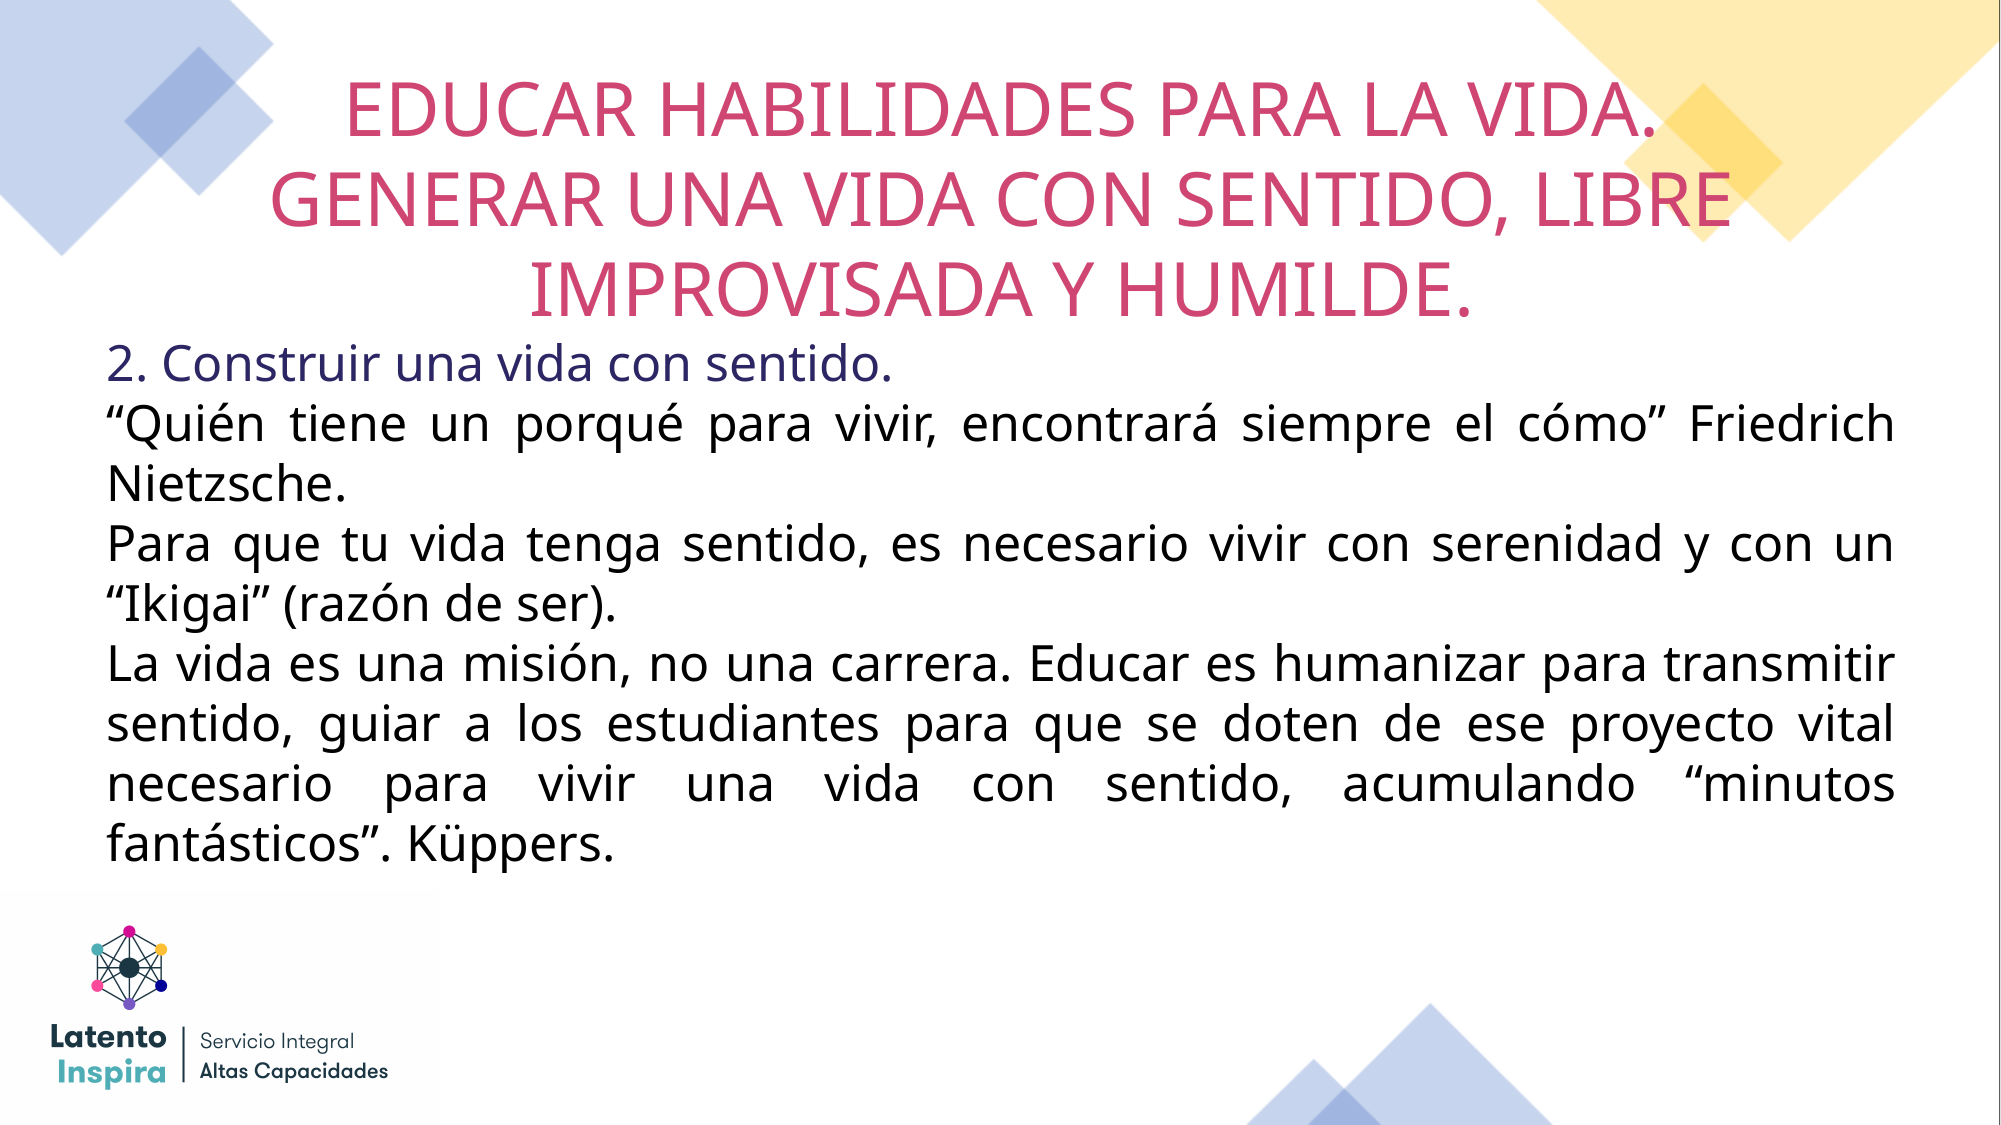

EDUCAR HABILIDADES PARA LA VIDA.
GENERAR UNA VIDA CON SENTIDO, LIBRE IMPROVISADA Y HUMILDE.
2. Construir una vida con sentido.
“Quién tiene un porqué para vivir, encontrará siempre el cómo” Friedrich Nietzsche.
Para que tu vida tenga sentido, es necesario vivir con serenidad y con un “Ikigai” (razón de ser).
La vida es una misión, no una carrera. Educar es humanizar para transmitir sentido, guiar a los estudiantes para que se doten de ese proyecto vital necesario para vivir una vida con sentido, acumulando “minutos fantásticos”. Küppers.